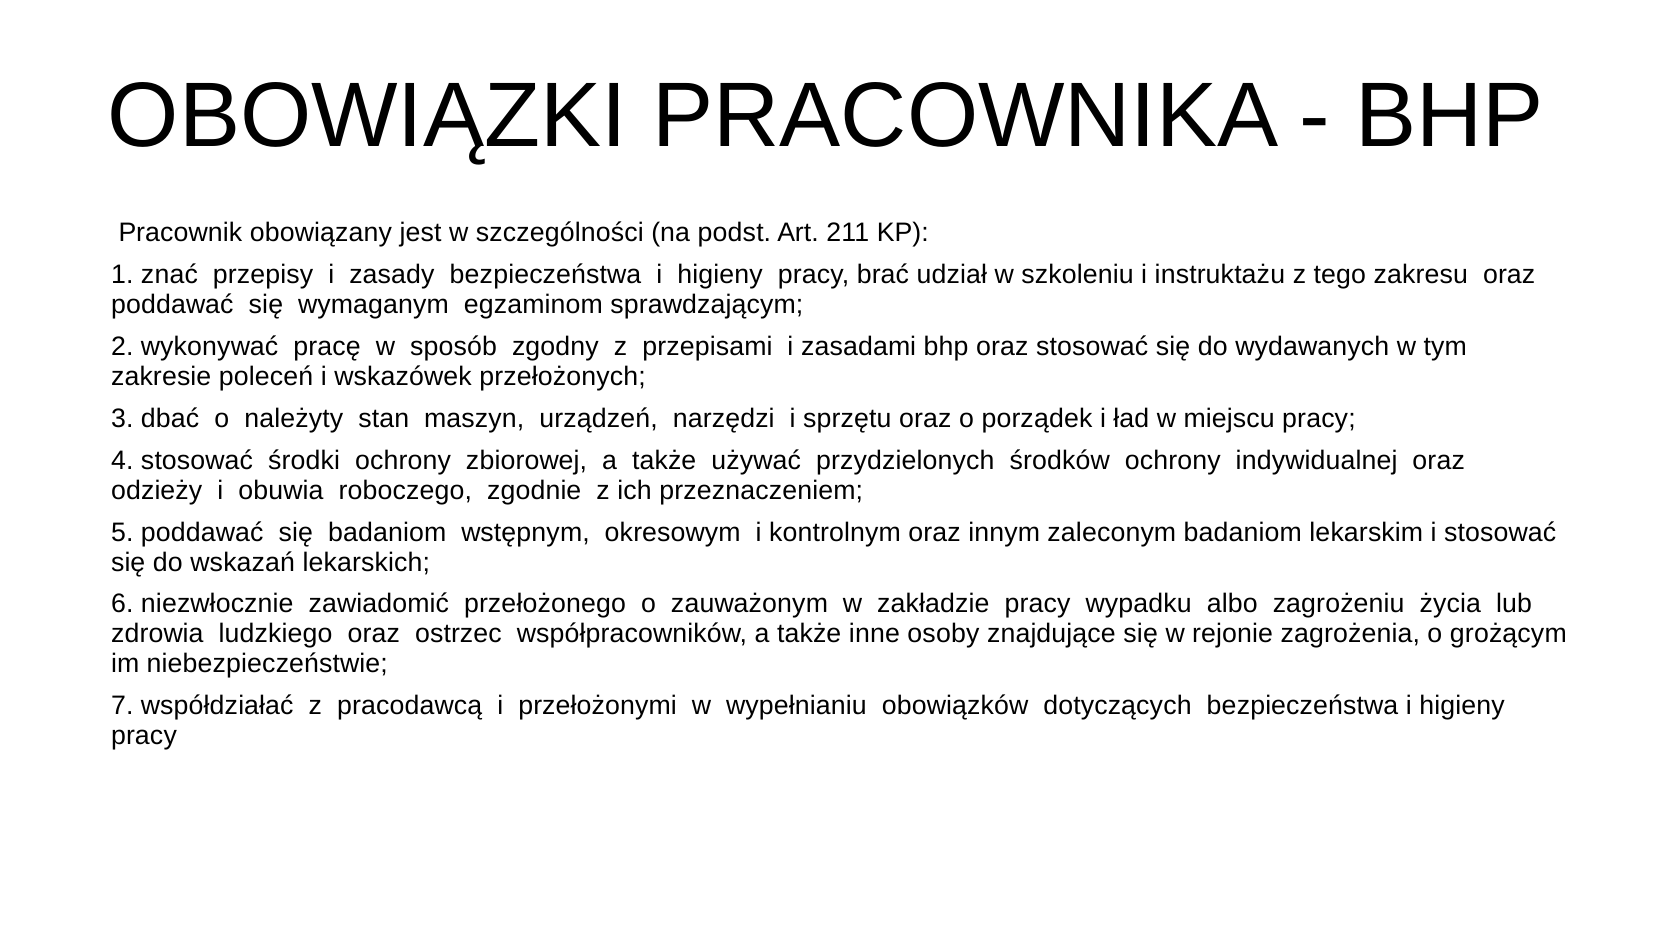

# OBOWIĄZKI PRACOWNIKA - BHP
 Pracownik obowiązany jest w szczególności (na podst. Art. 211 KP):
1. znać przepisy i zasady bezpieczeństwa i higieny pracy, brać udział w szkoleniu i instruktażu z tego zakresu oraz poddawać się wymaganym egzaminom sprawdzającym;
2. wykonywać pracę w sposób zgodny z przepisami i zasadami bhp oraz stosować się do wydawanych w tym zakresie poleceń i wskazówek przełożonych;
3. dbać o należyty stan maszyn, urządzeń, narzędzi i sprzętu oraz o porządek i ład w miejscu pracy;
4. stosować środki ochrony zbiorowej, a także używać przydzielonych środków ochrony indywidualnej oraz odzieży i obuwia roboczego, zgodnie z ich przeznaczeniem;
5. poddawać się badaniom wstępnym, okresowym i kontrolnym oraz innym zaleconym badaniom lekarskim i stosować się do wskazań lekarskich;
6. niezwłocznie zawiadomić przełożonego o zauważonym w zakładzie pracy wypadku albo zagrożeniu życia lub zdrowia ludzkiego oraz ostrzec współpracowników, a także inne osoby znajdujące się w rejonie zagrożenia, o grożącym im niebezpieczeństwie;
7. współdziałać z pracodawcą i przełożonymi w wypełnianiu obowiązków dotyczących bezpieczeństwa i higieny pracy